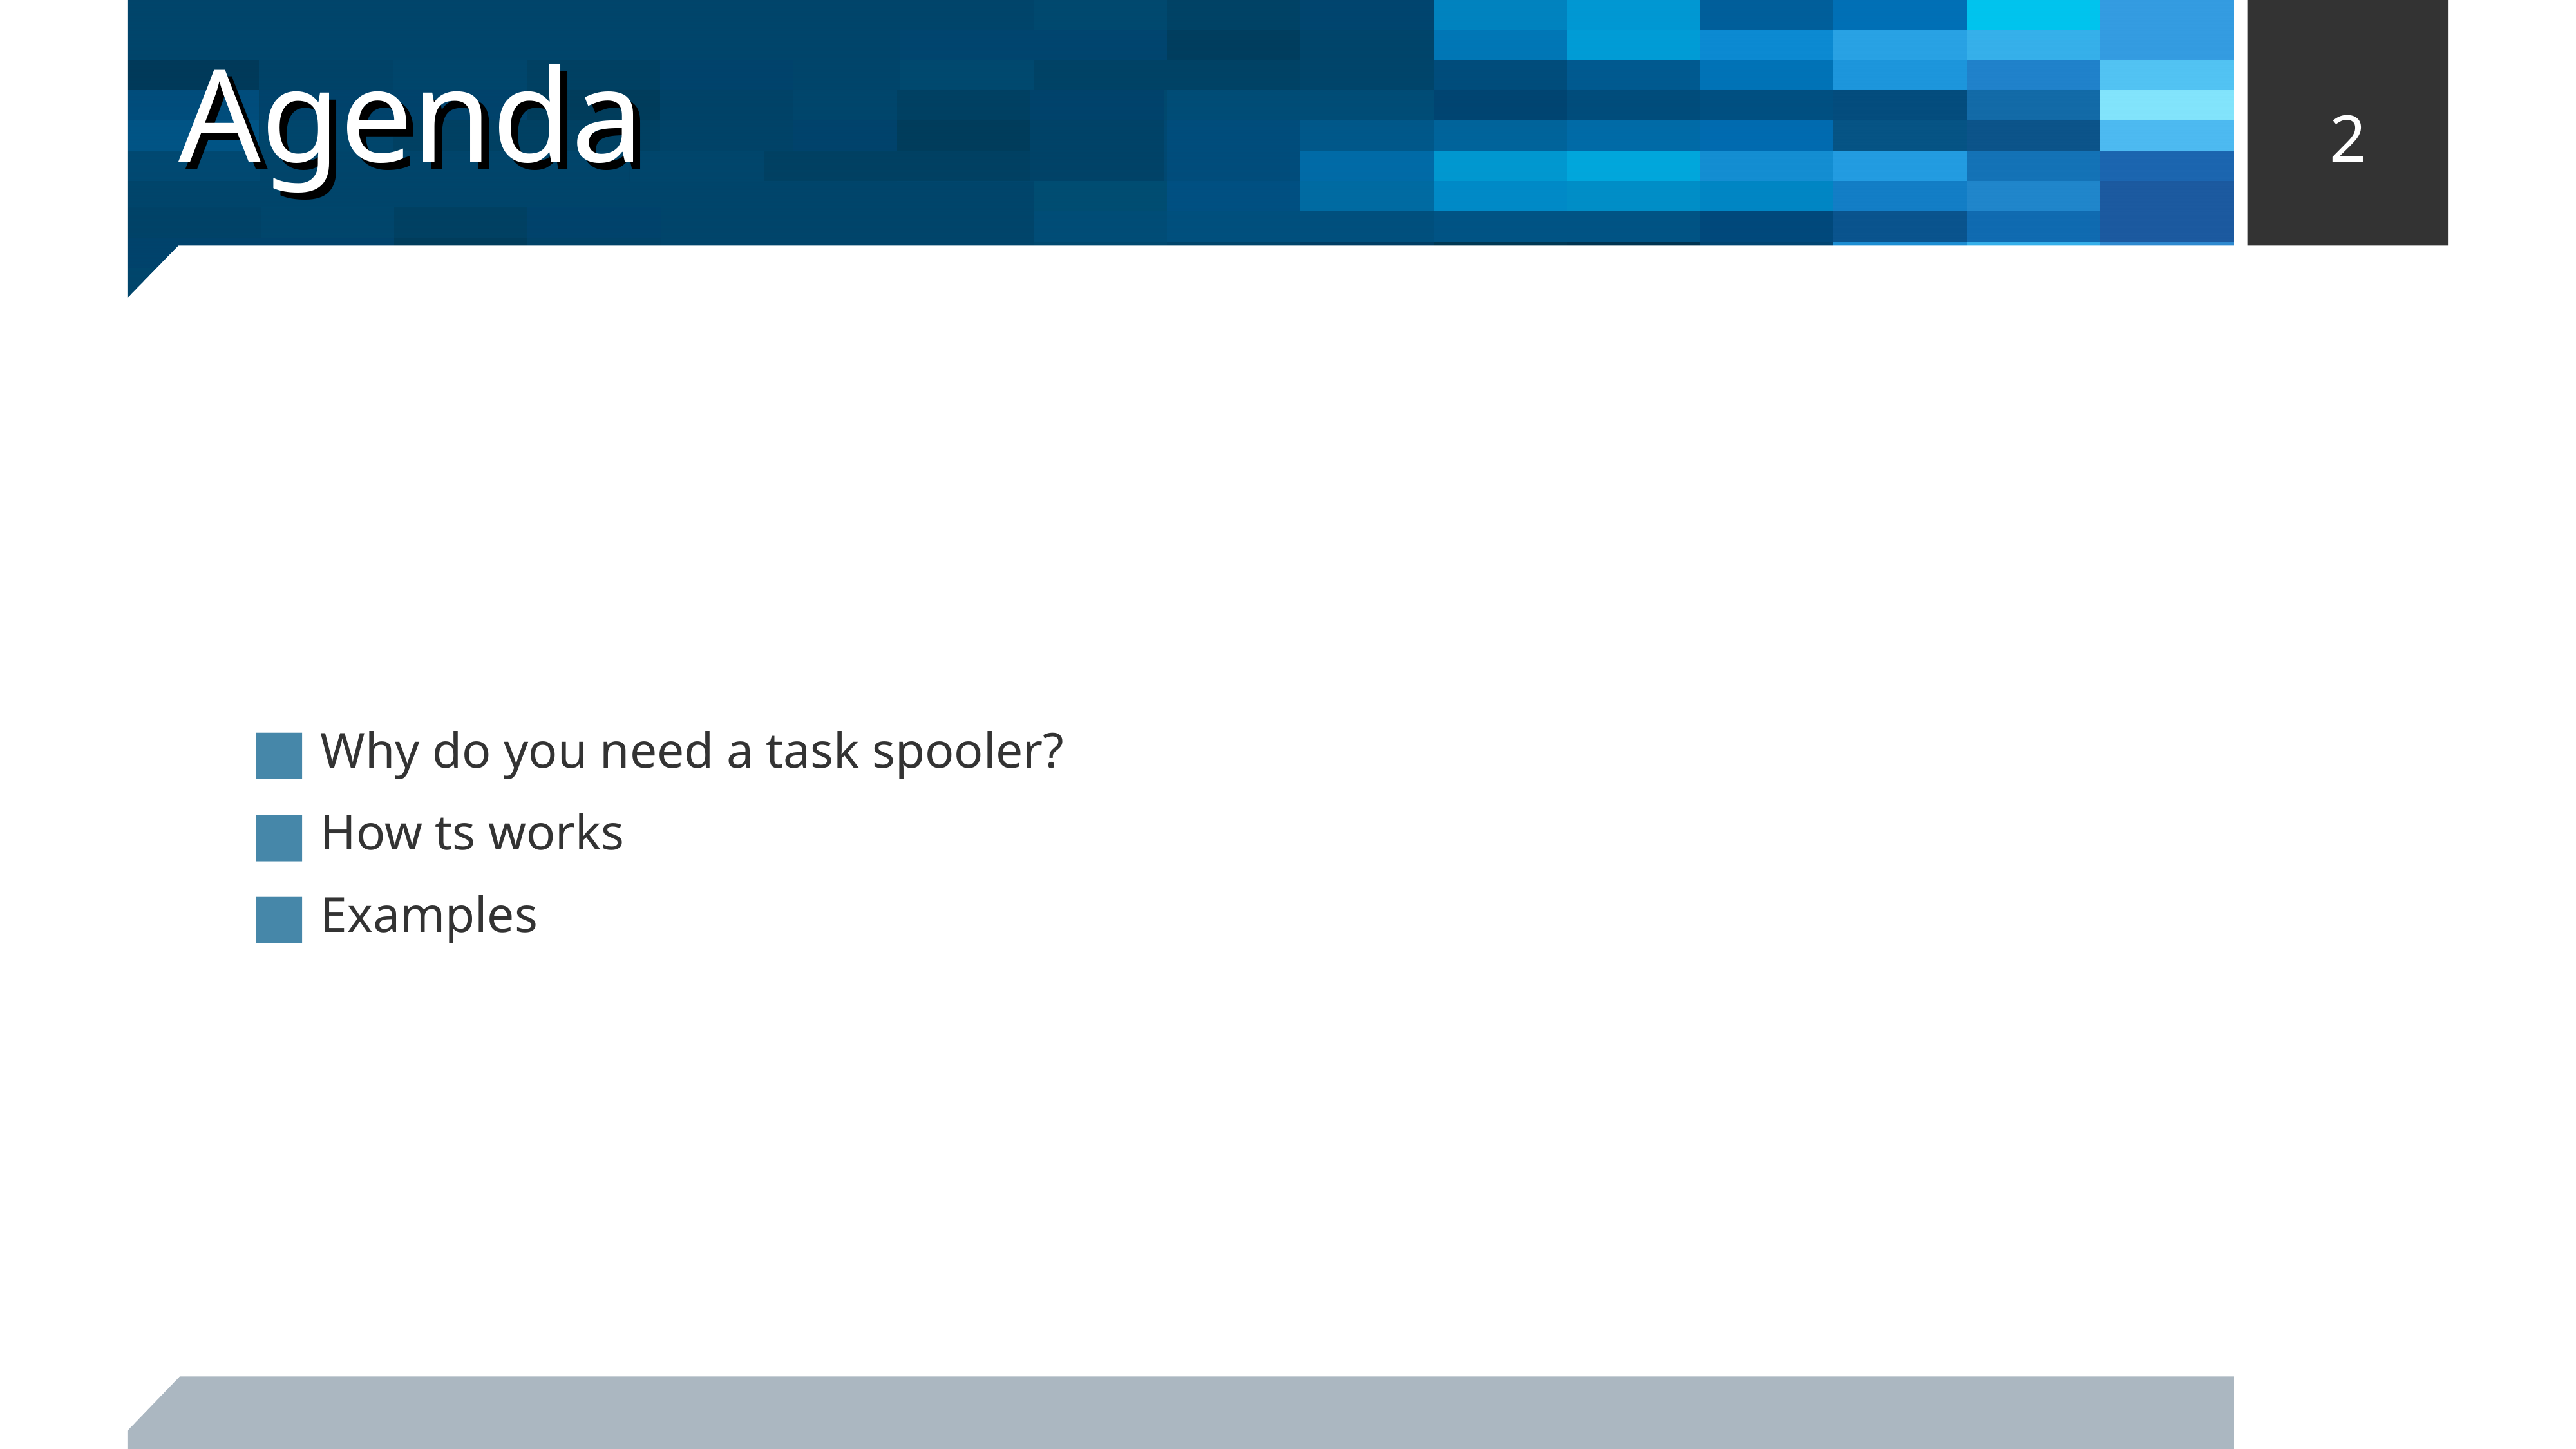

Agenda
# Why do you need a task spooler?
How ts works
Examples